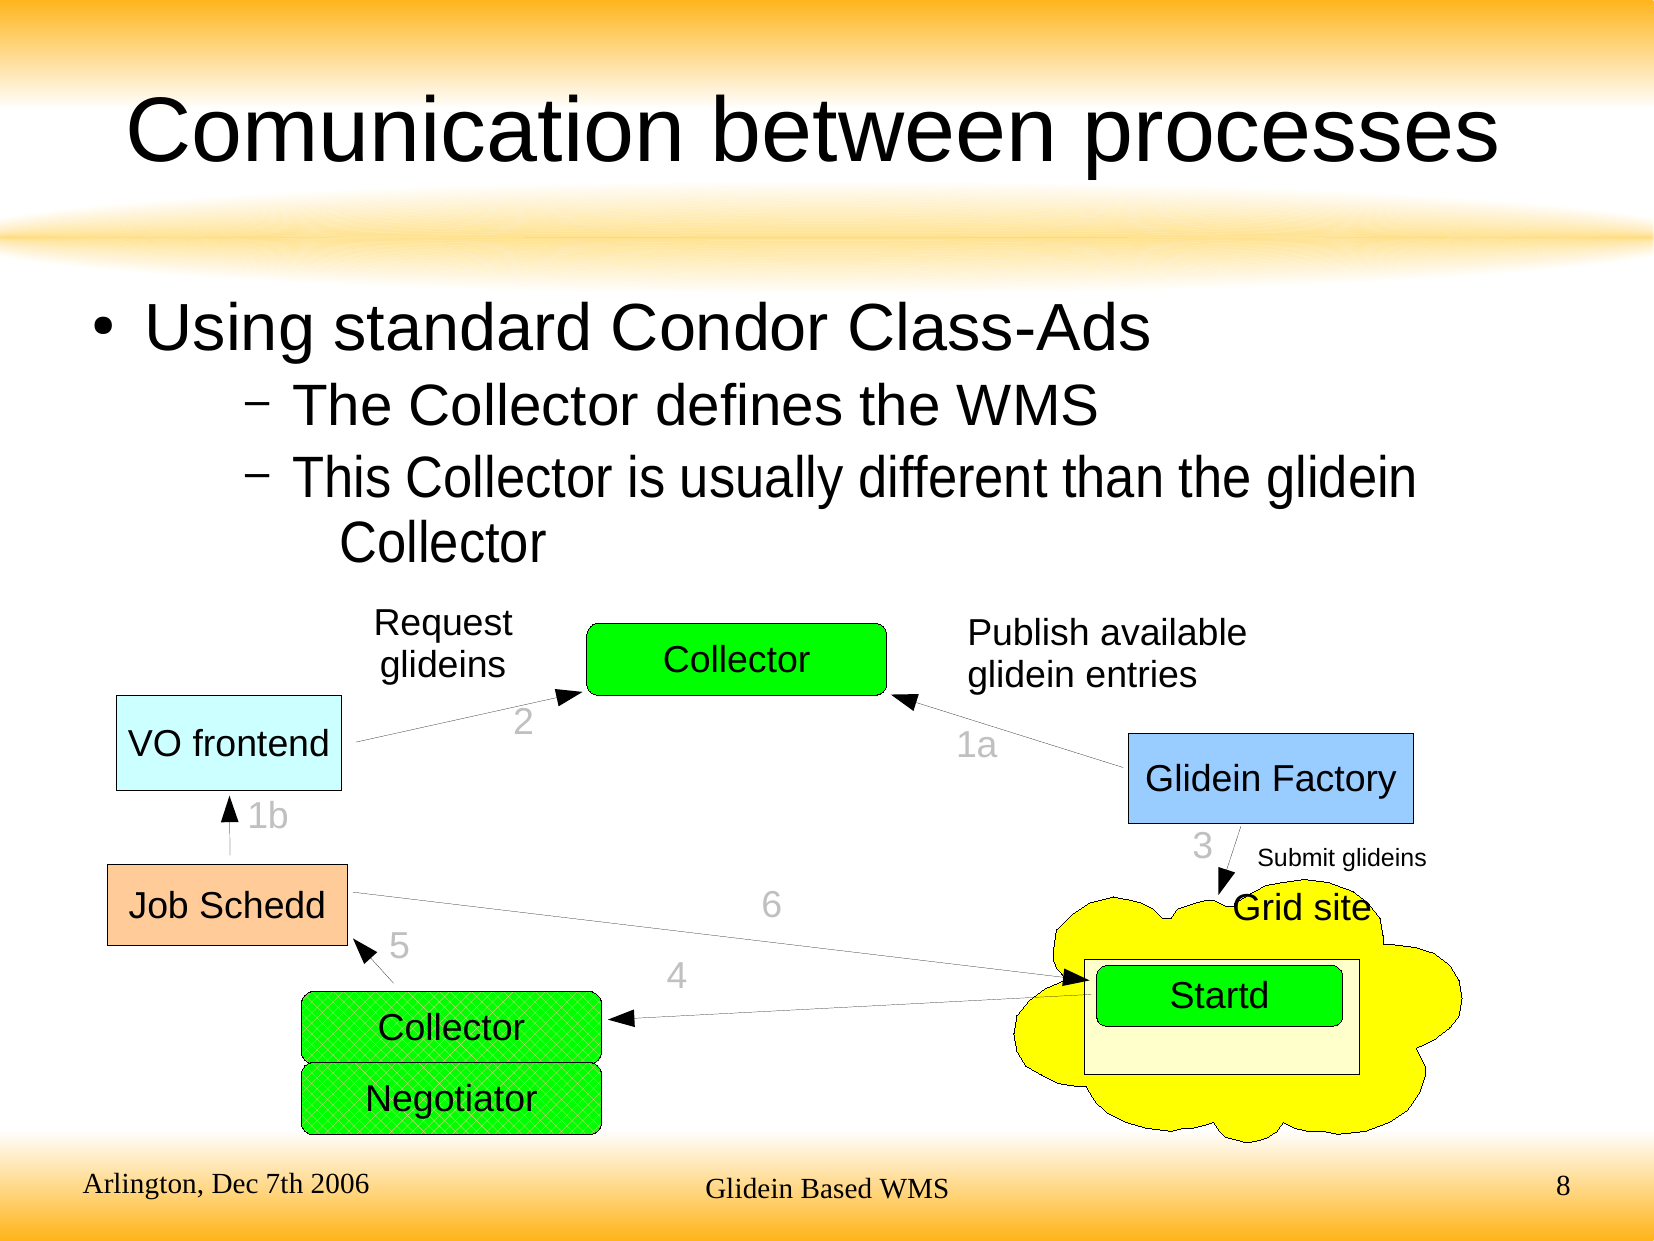

# Comunication between processes
Using standard Condor Class-Ads
The Collector defines the WMS
This Collector is usually different than the glidein Collector
Request
glideins
Publish available
glidein entries
Collector
2
VO frontend
1a
Glidein Factory
1b
3
Submit glideins
Job Schedd
6
Grid site
5
4
Startd
Collector
Negotiator
Arlington, Dec 7th 2006
8
Glidein Based WMS